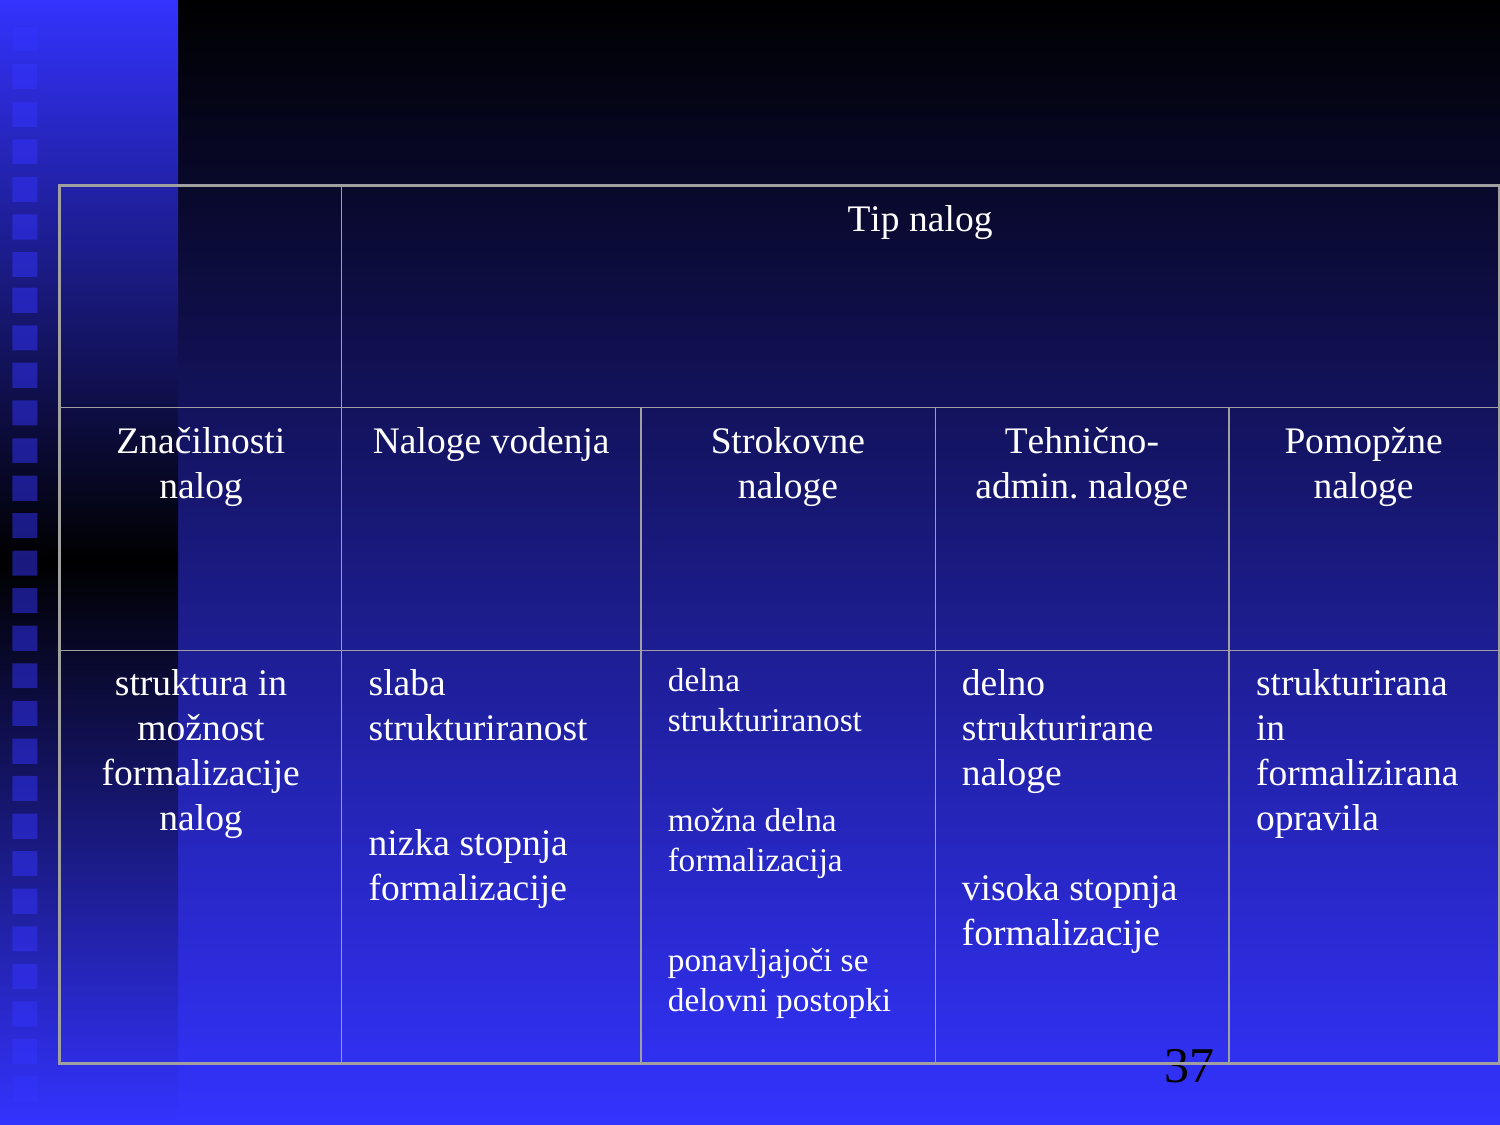

Tip nalog
Značilnosti nalog
Naloge vodenja
Strokovne naloge
Tehnično-admin. naloge
Pomopžne naloge
struktura in možnost formalizacije nalog
slaba strukturiranost
nizka stopnja formalizacije
delna strukturiranost
možna delna formalizacija
ponavljajoči se delovni postopki
delno strukturirane naloge
visoka stopnja formalizacije
strukturirana in formalizirana opravila
37